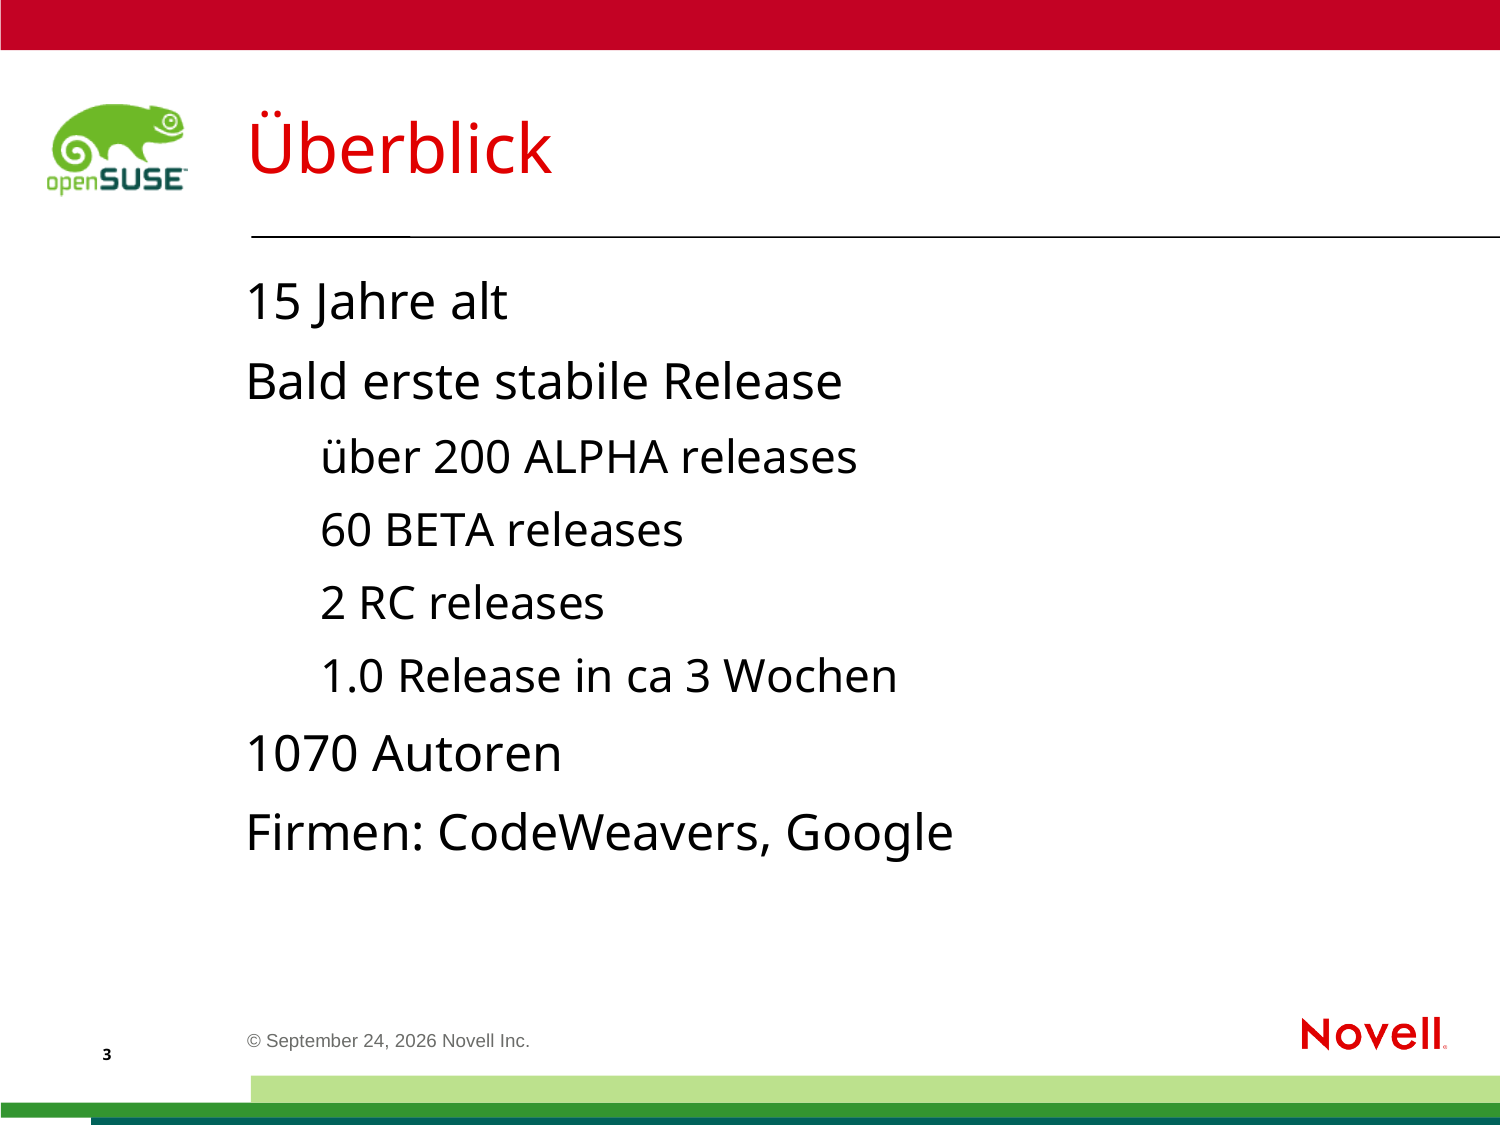

# Überblick
15 Jahre alt
Bald erste stabile Release
über 200 ALPHA releases
60 BETA releases
2 RC releases
1.0 Release in ca 3 Wochen
1070 Autoren
Firmen: CodeWeavers, Google